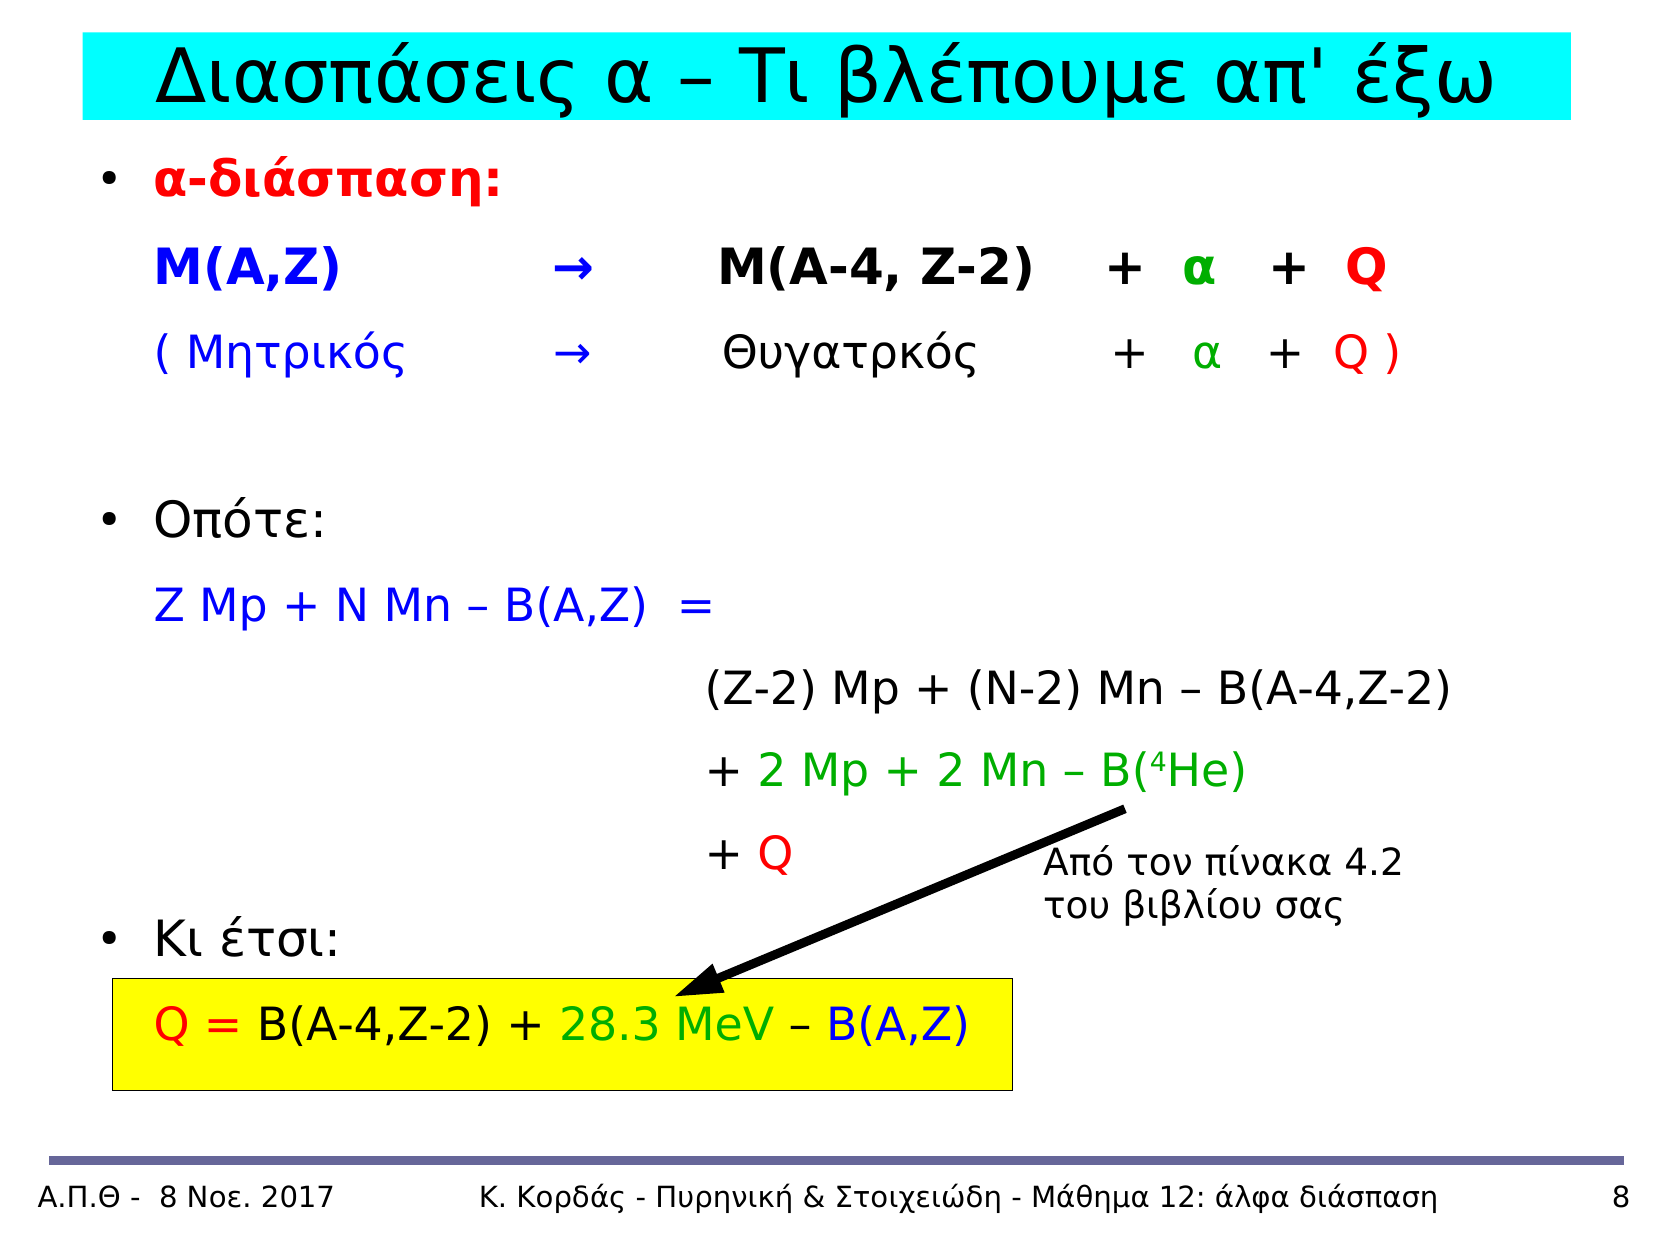

# Διασπάσεις α – Τι βλέπουμε απ' έξω
α-διάσπαση:
M(A,Z) → M(A-4, Z-2) + α + Q
( Μητρικός → Θυγατρκός + α + Q )
Οπότε:
Z Mp + N Mn – B(A,Z) =
 (Z-2) Mp + (N-2) Mn – B(A-4,Z-2)
 + 2 Mp + 2 Mn – B(4He)
 + Q
Κι έτσι:
Q = B(A-4,Z-2) + 28.3 MeV – B(A,Z)
Από τον πίνακα 4.2 του βιβλίου σας
Α.Π.Θ - 8 Νοε. 2017
Κ. Κορδάς - Πυρηνική & Στοιχειώδη - Μάθημα 12: άλφα διάσπαση
8